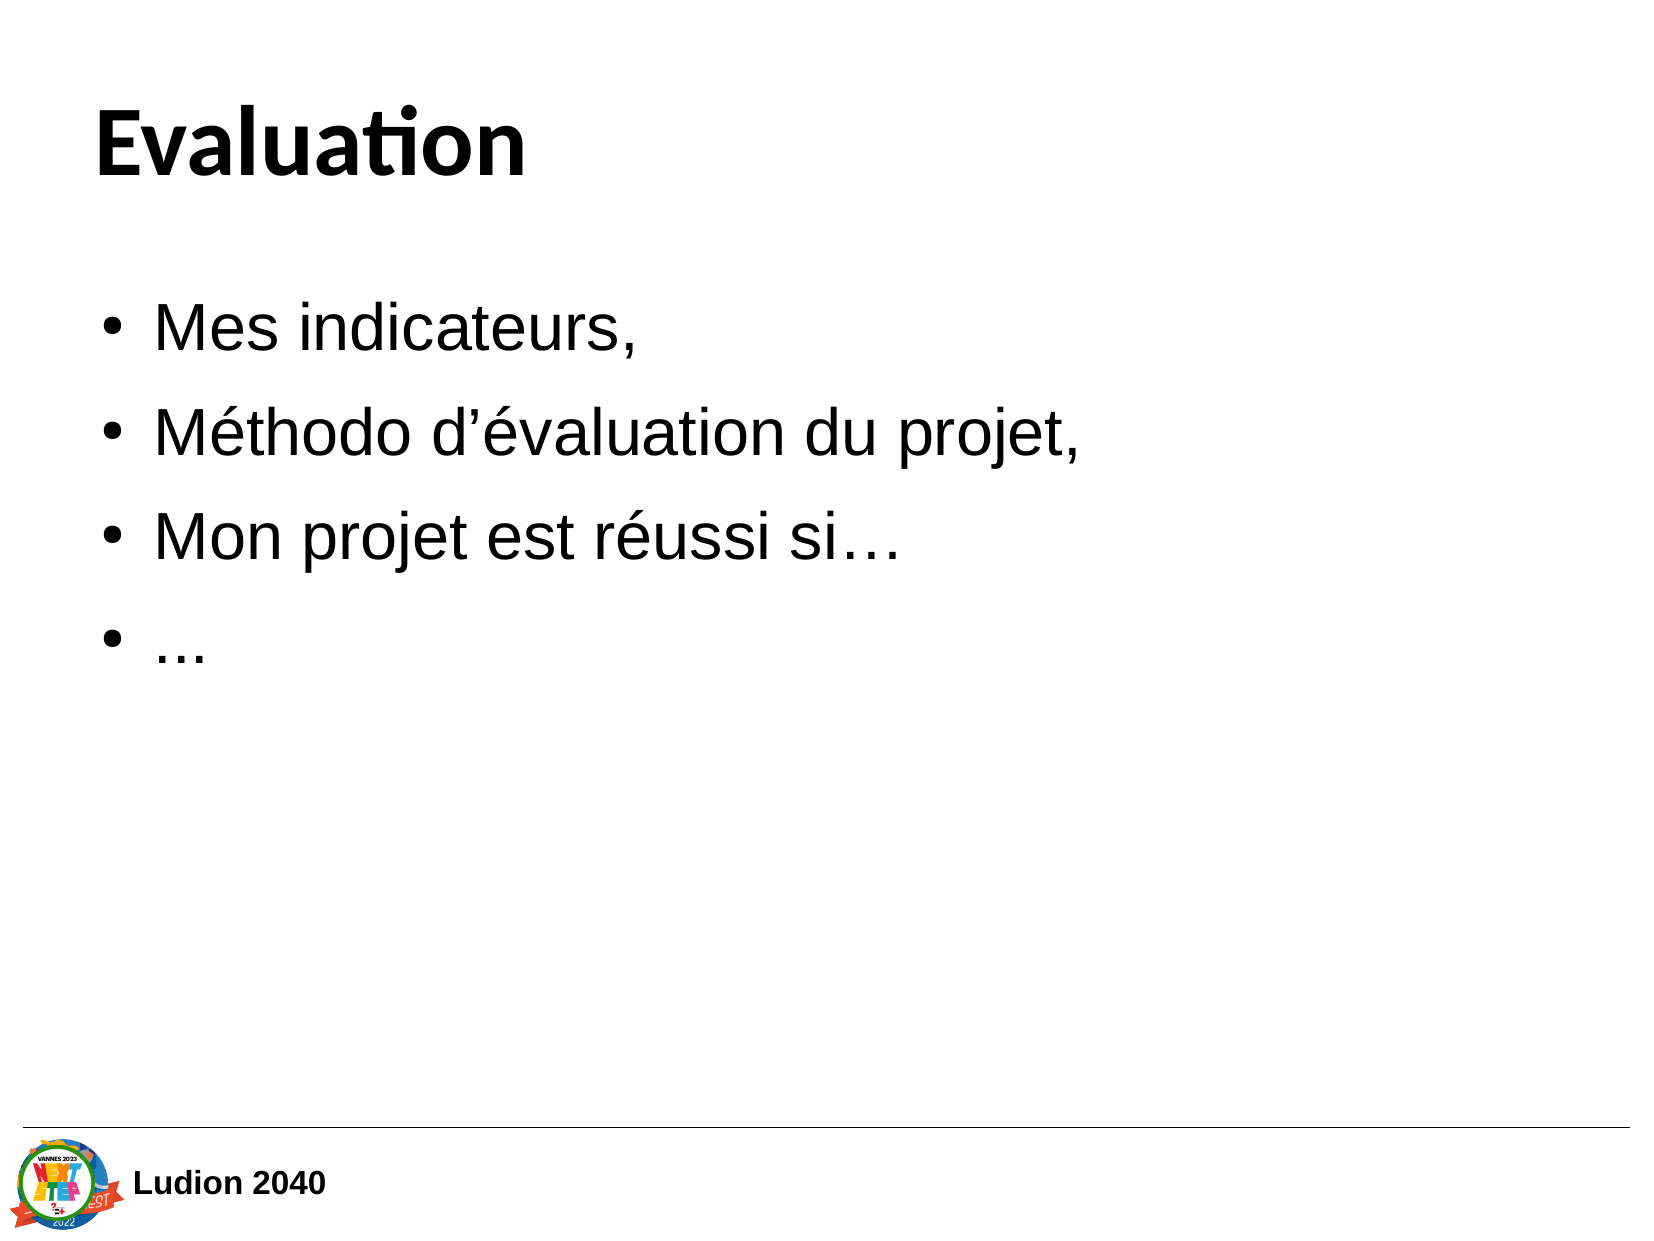

# Evaluation
Mes indicateurs,
Méthodo d’évaluation du projet,
Mon projet est réussi si…
...
Ludion 2040